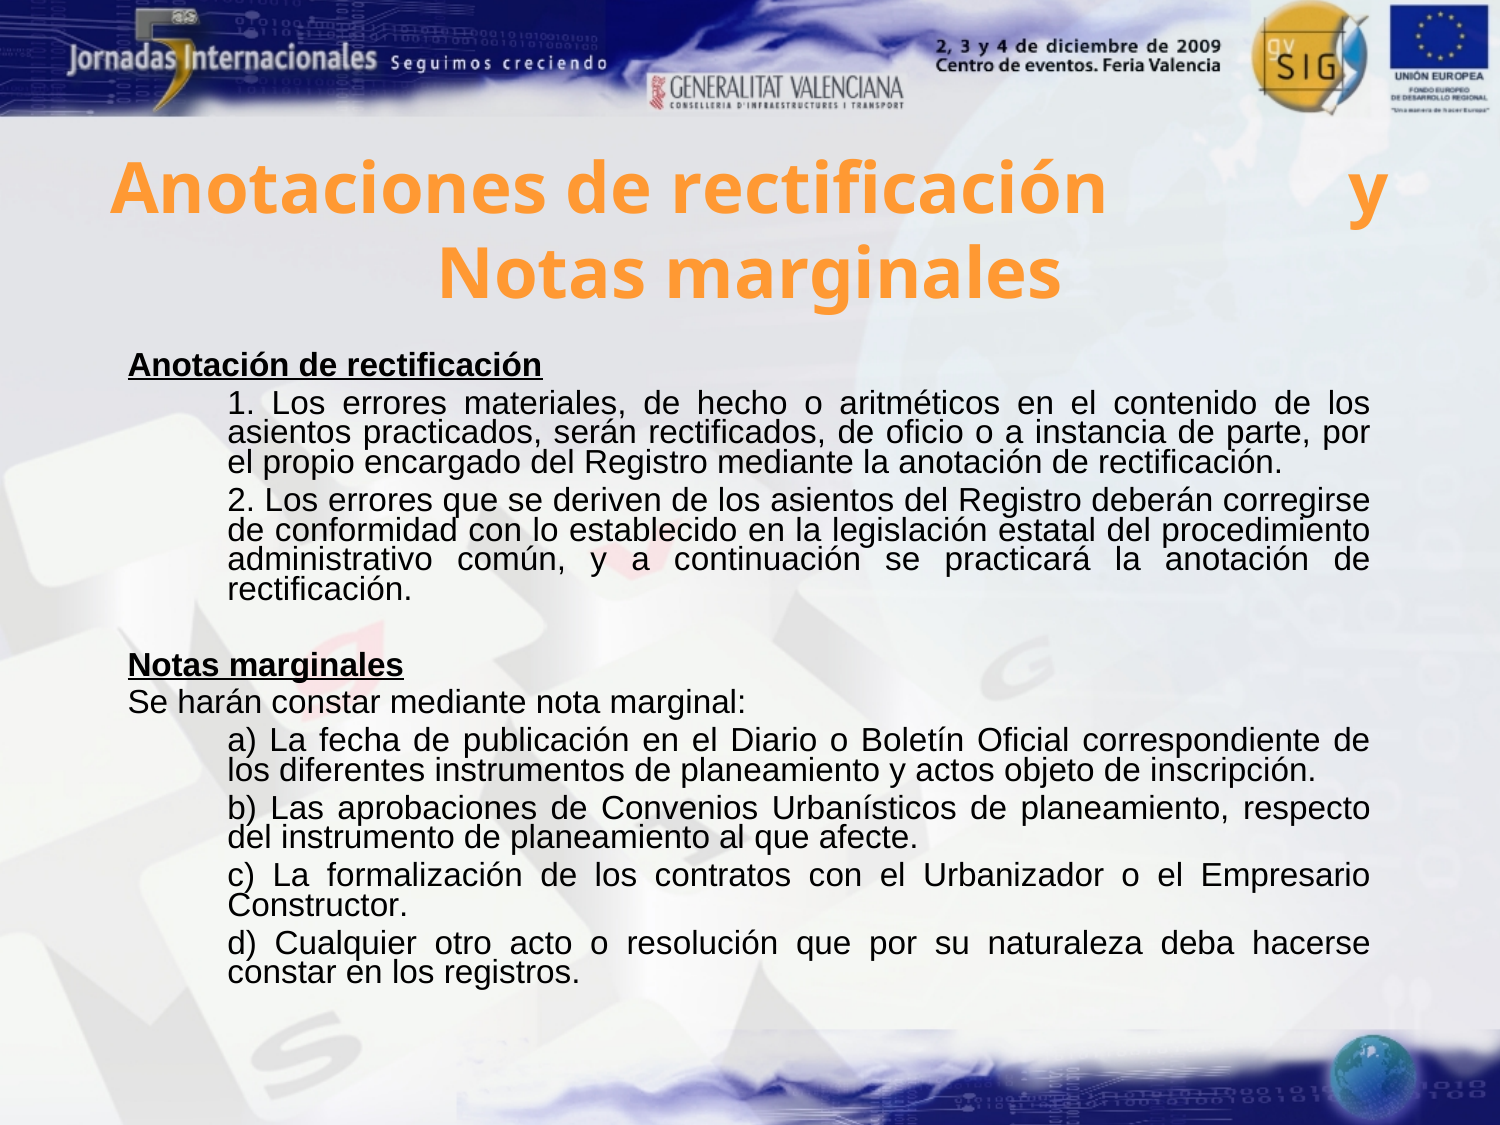

Anotaciones de rectificación y Notas marginales
# Anotación de rectificación
	1. Los errores materiales, de hecho o aritméticos en el contenido de los asientos practicados, serán rectificados, de oficio o a instancia de parte, por el propio encargado del Registro mediante la anotación de rectificación.
	2. Los errores que se deriven de los asientos del Registro deberán corregirse de conformidad con lo establecido en la legislación estatal del procedimiento administrativo común, y a continuación se practicará la anotación de rectificación.
Notas marginales
Se harán constar mediante nota marginal:
	a) La fecha de publicación en el Diario o Boletín Oficial correspondiente de los diferentes instrumentos de planeamiento y actos objeto de inscripción.
	b) Las aprobaciones de Convenios Urbanísticos de planeamiento, respecto del instrumento de planeamiento al que afecte.
	c) La formalización de los contratos con el Urbanizador o el Empresario Constructor.
	d) Cualquier otro acto o resolución que por su naturaleza deba hacerse constar en los registros.